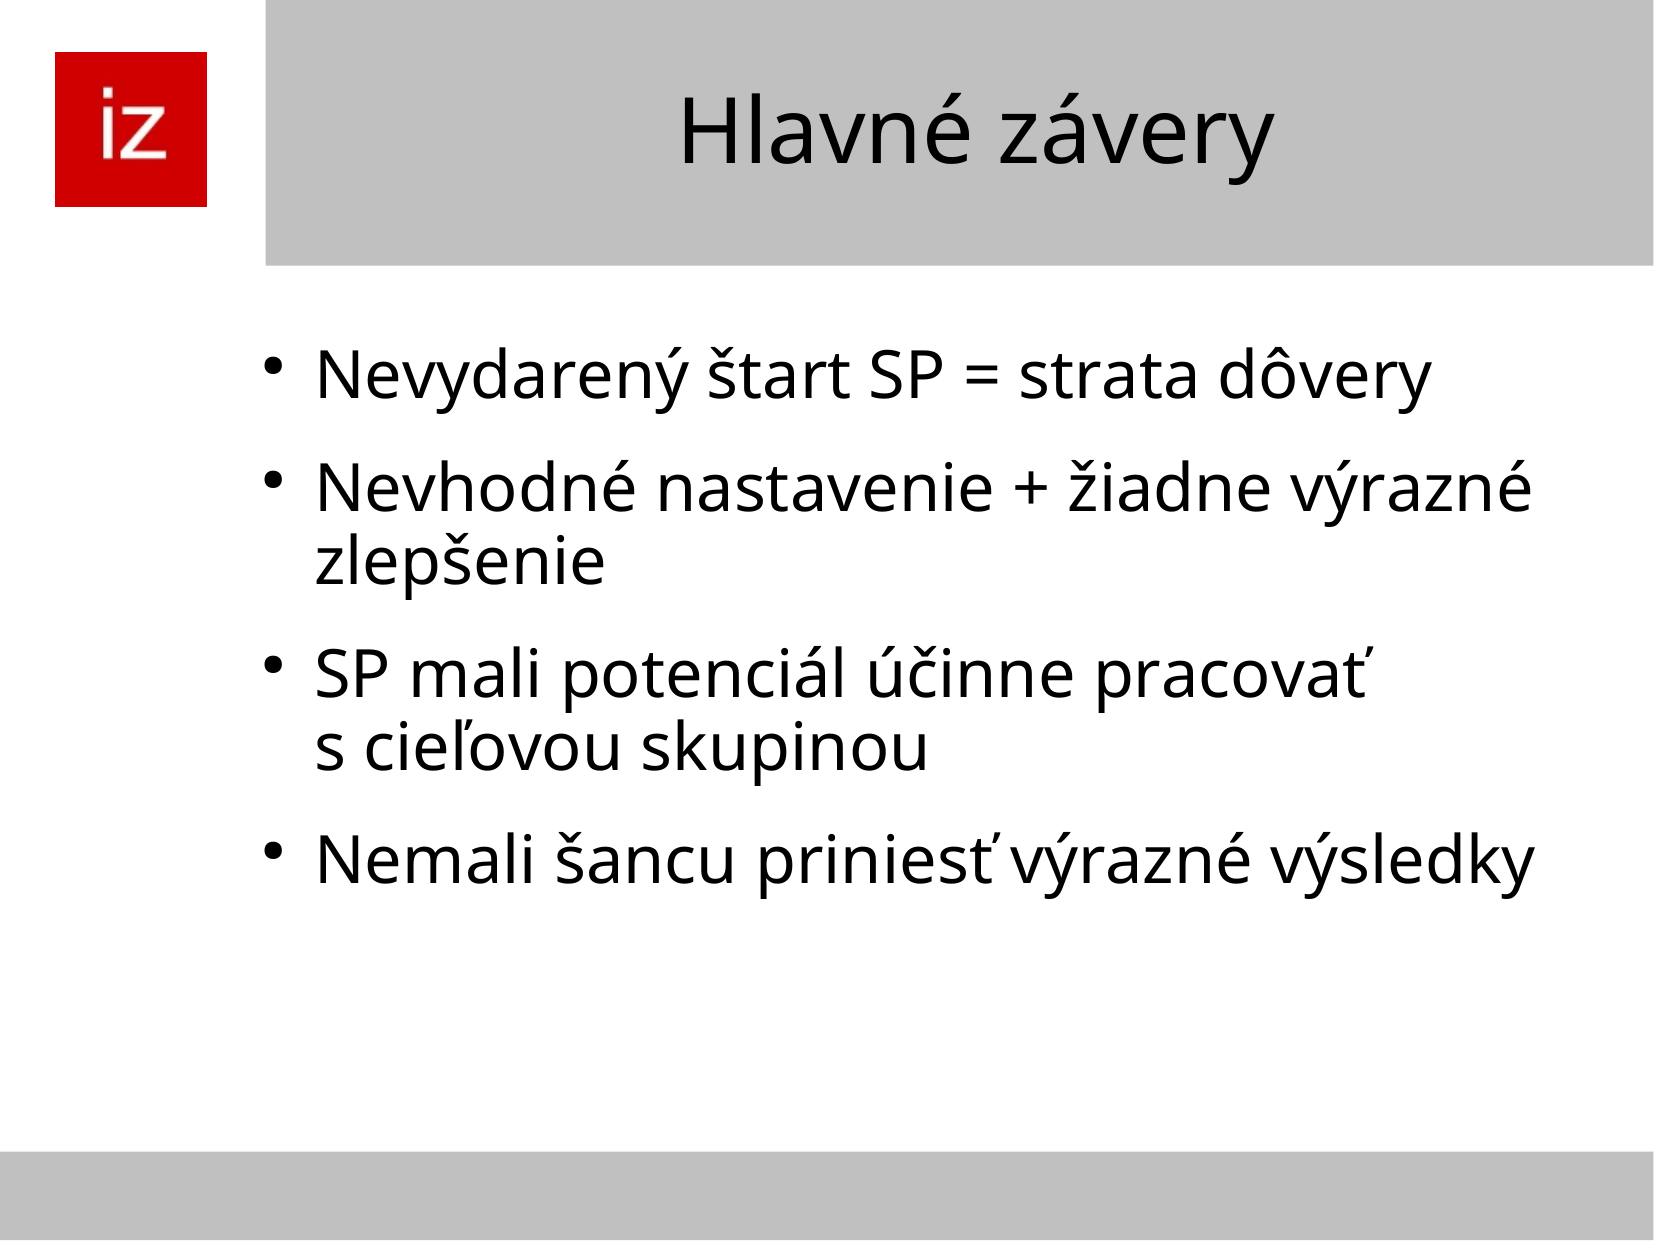

# Hlavné závery
Nevydarený štart SP = strata dôvery
Nevhodné nastavenie + žiadne výrazné zlepšenie
SP mali potenciál účinne pracovať s cieľovou skupinou
Nemali šancu priniesť výrazné výsledky